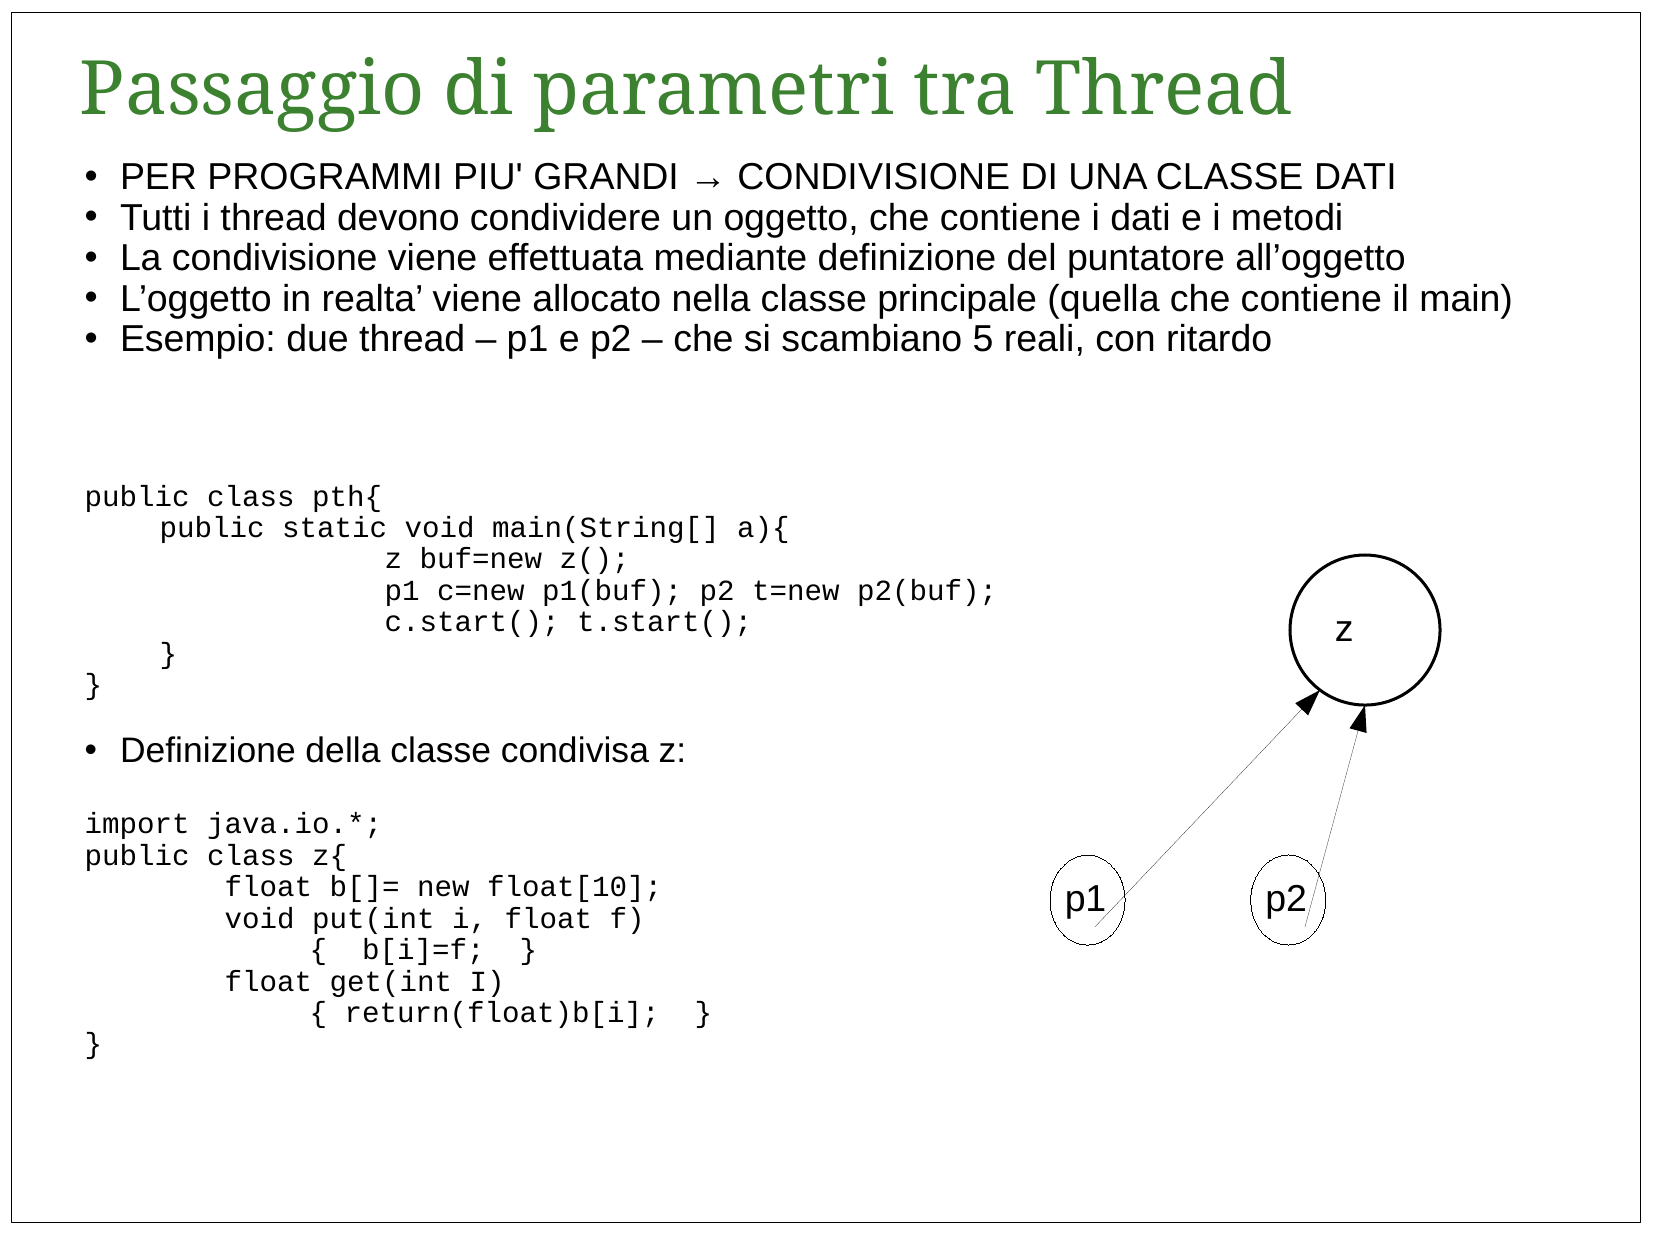

Passaggio di parametri tra Thread
PER PROGRAMMI PIU' GRANDI → CONDIVISIONE DI UNA CLASSE DATI
Tutti i thread devono condividere un oggetto, che contiene i dati e i metodi
La condivisione viene effettuata mediante definizione del puntatore all’oggetto
L’oggetto in realta’ viene allocato nella classe principale (quella che contiene il main)
Esempio: due thread – p1 e p2 – che si scambiano 5 reali, con ritardo
public class pth{
	public static void main(String[] a){
 	z buf=new z();
 	p1 c=new p1(buf); p2 t=new p2(buf);
				c.start(); t.start();
	}
}
Definizione della classe condivisa z:
import java.io.*;
public class z{
 float b[]= new float[10];
 void put(int i, float f)
			{ b[i]=f; }
 float get(int I)
			{ return(float)b[i]; }
}
z
p1
p2